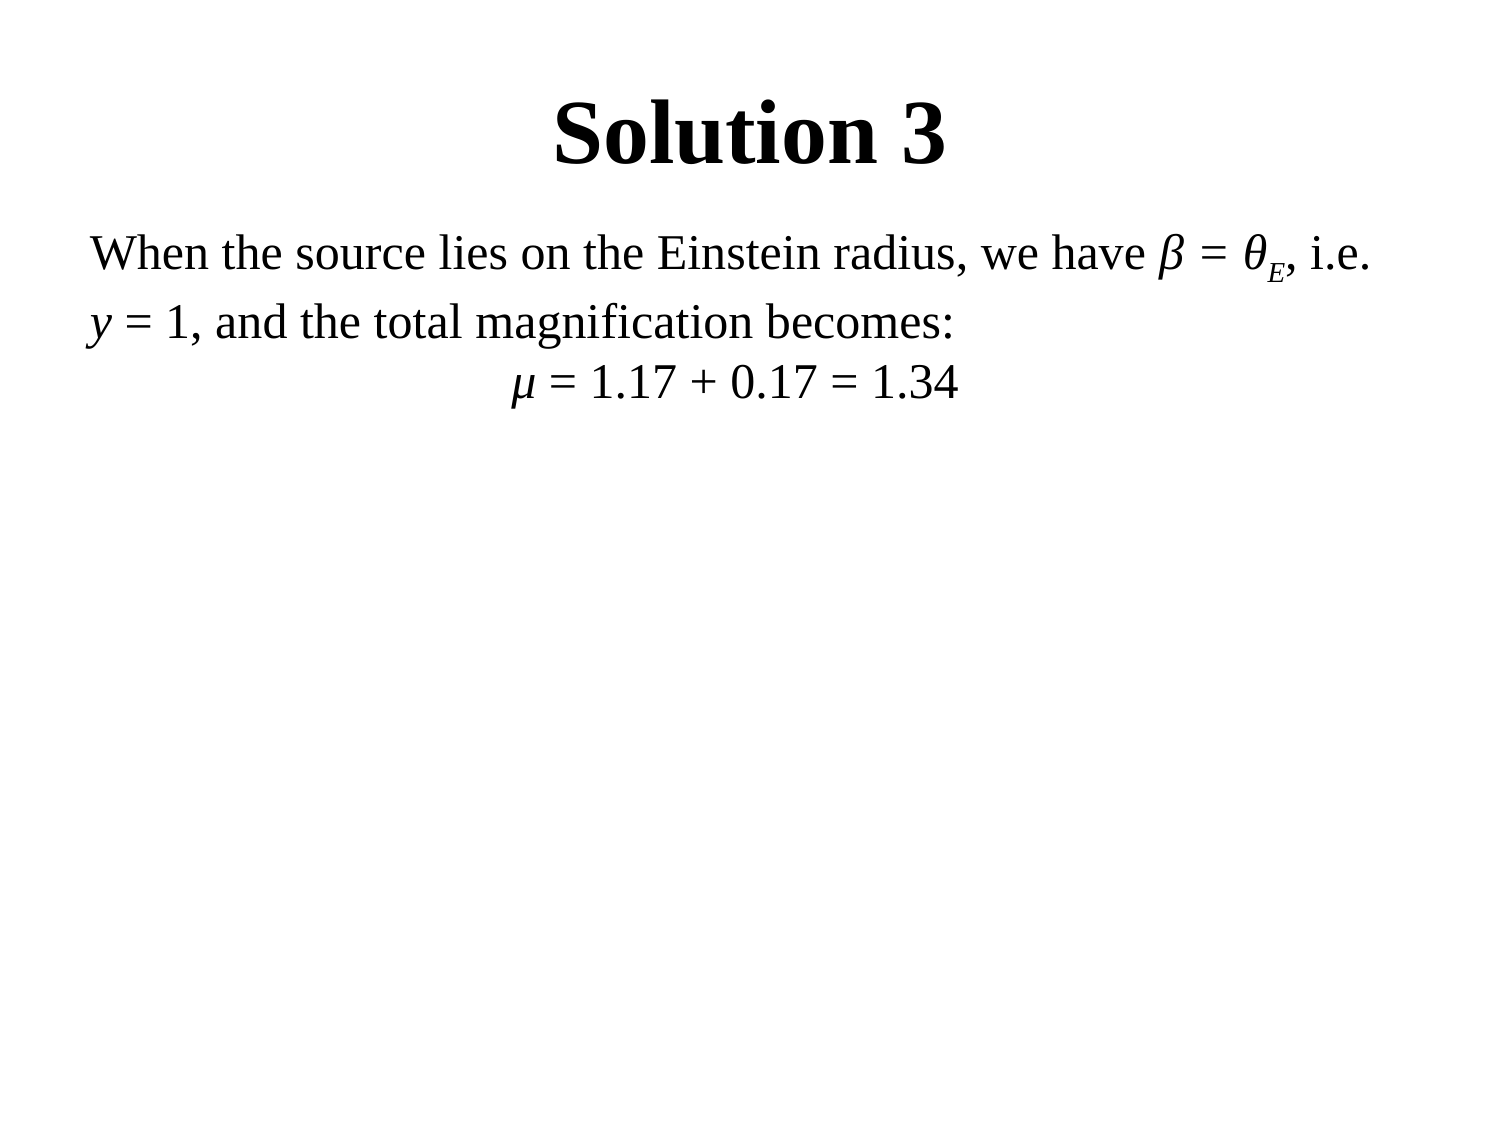

# Solution 3
When the source lies on the Einstein radius, we have β = θE, i.e. y = 1, and the total magnification becomes:
μ = 1.17 + 0.17 = 1.34